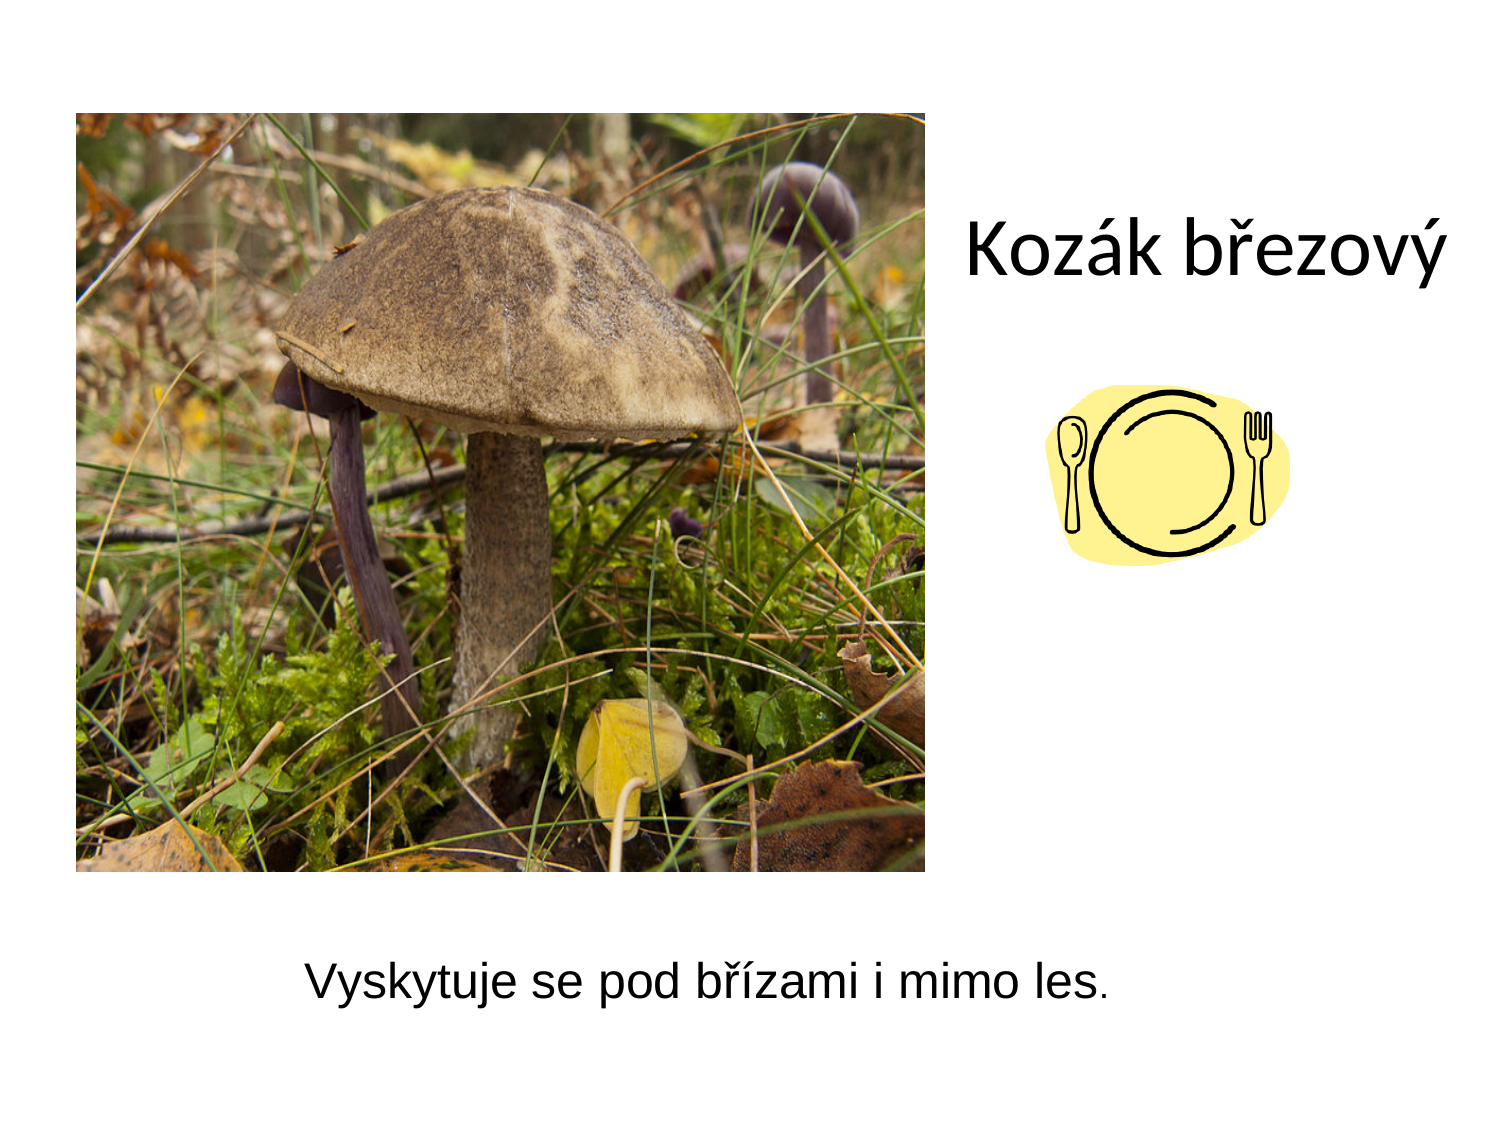

Kozák březový
Vyskytuje se pod břízami i mimo les.